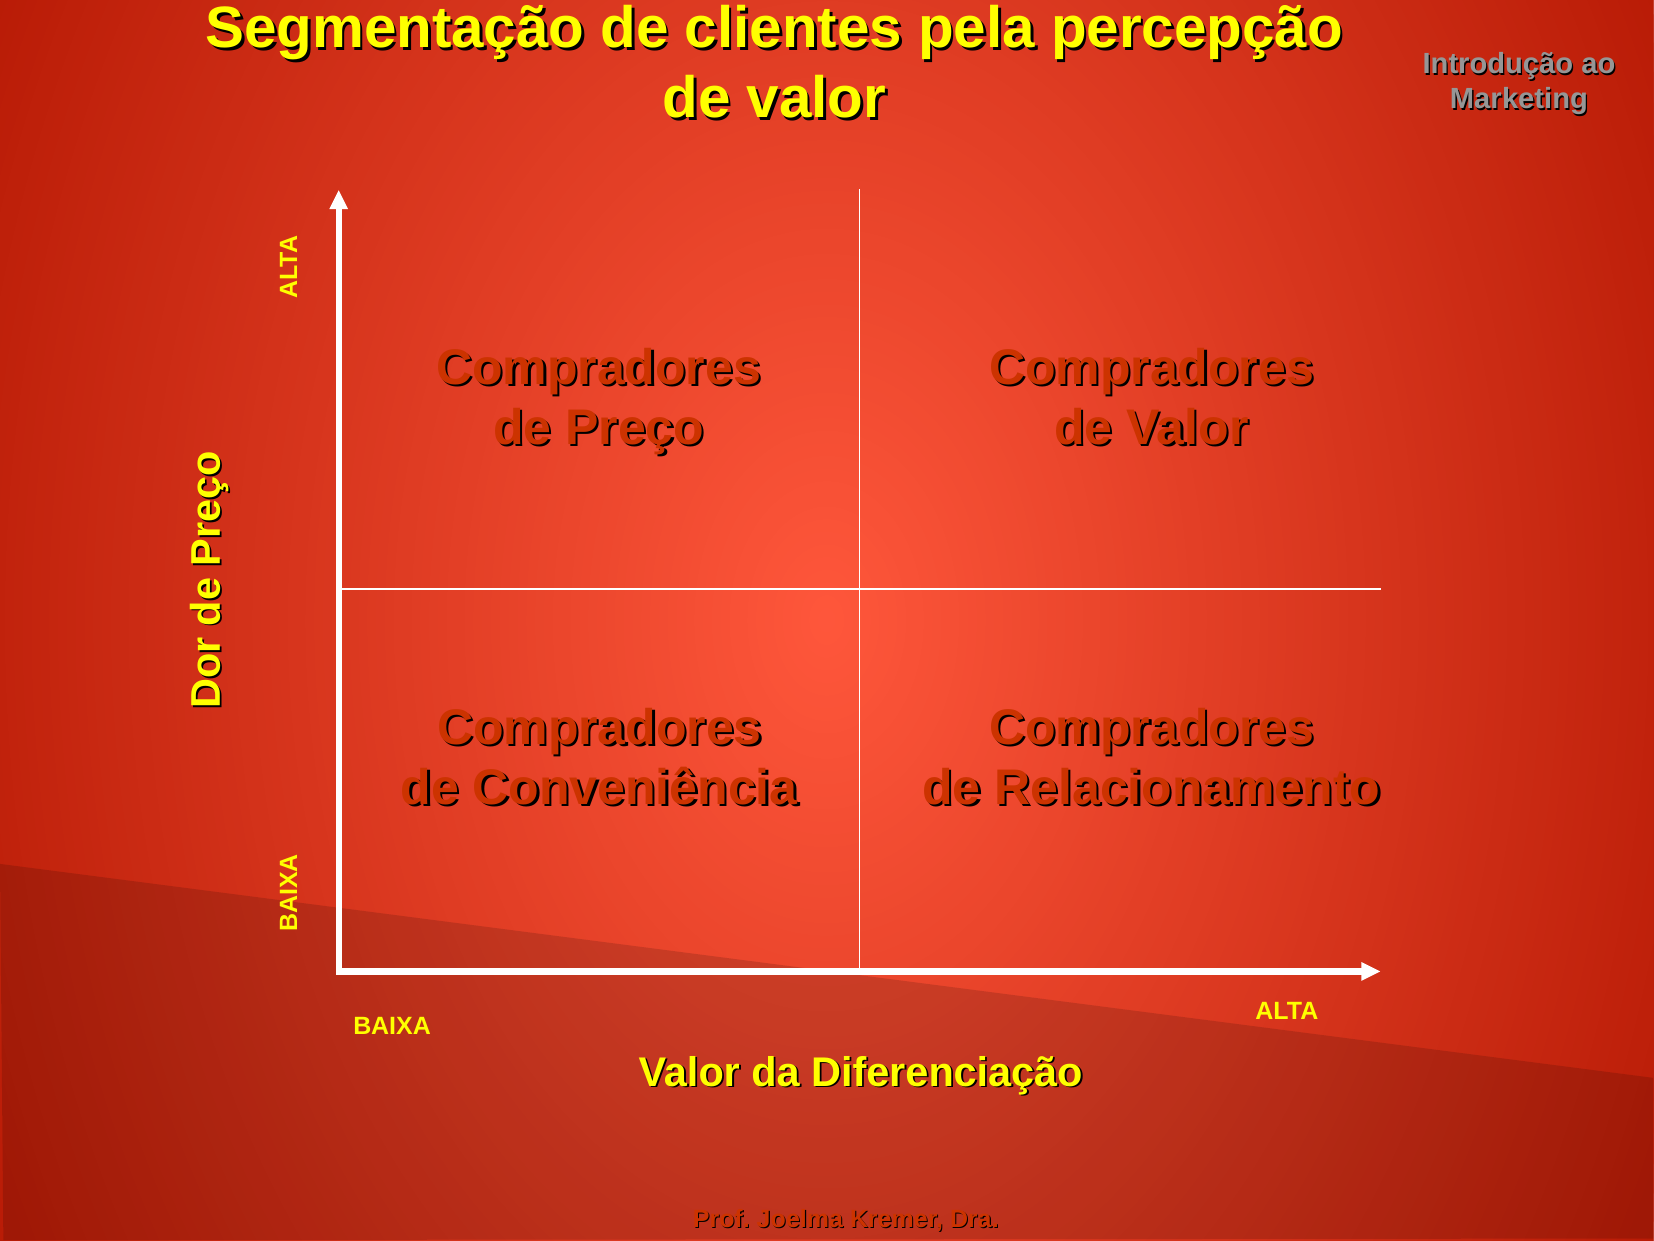

Segmentação de clientes pela percepção de valor
# Introdução ao Marketing
ALTA
Compradores
de Preço
Compradores
de Valor
Dor de Preço
Compradores
de Conveniência
Compradores
de Relacionamento
BAIXA
ALTA
BAIXA
Valor da Diferenciação
Prof. Joelma Kremer, Dra.